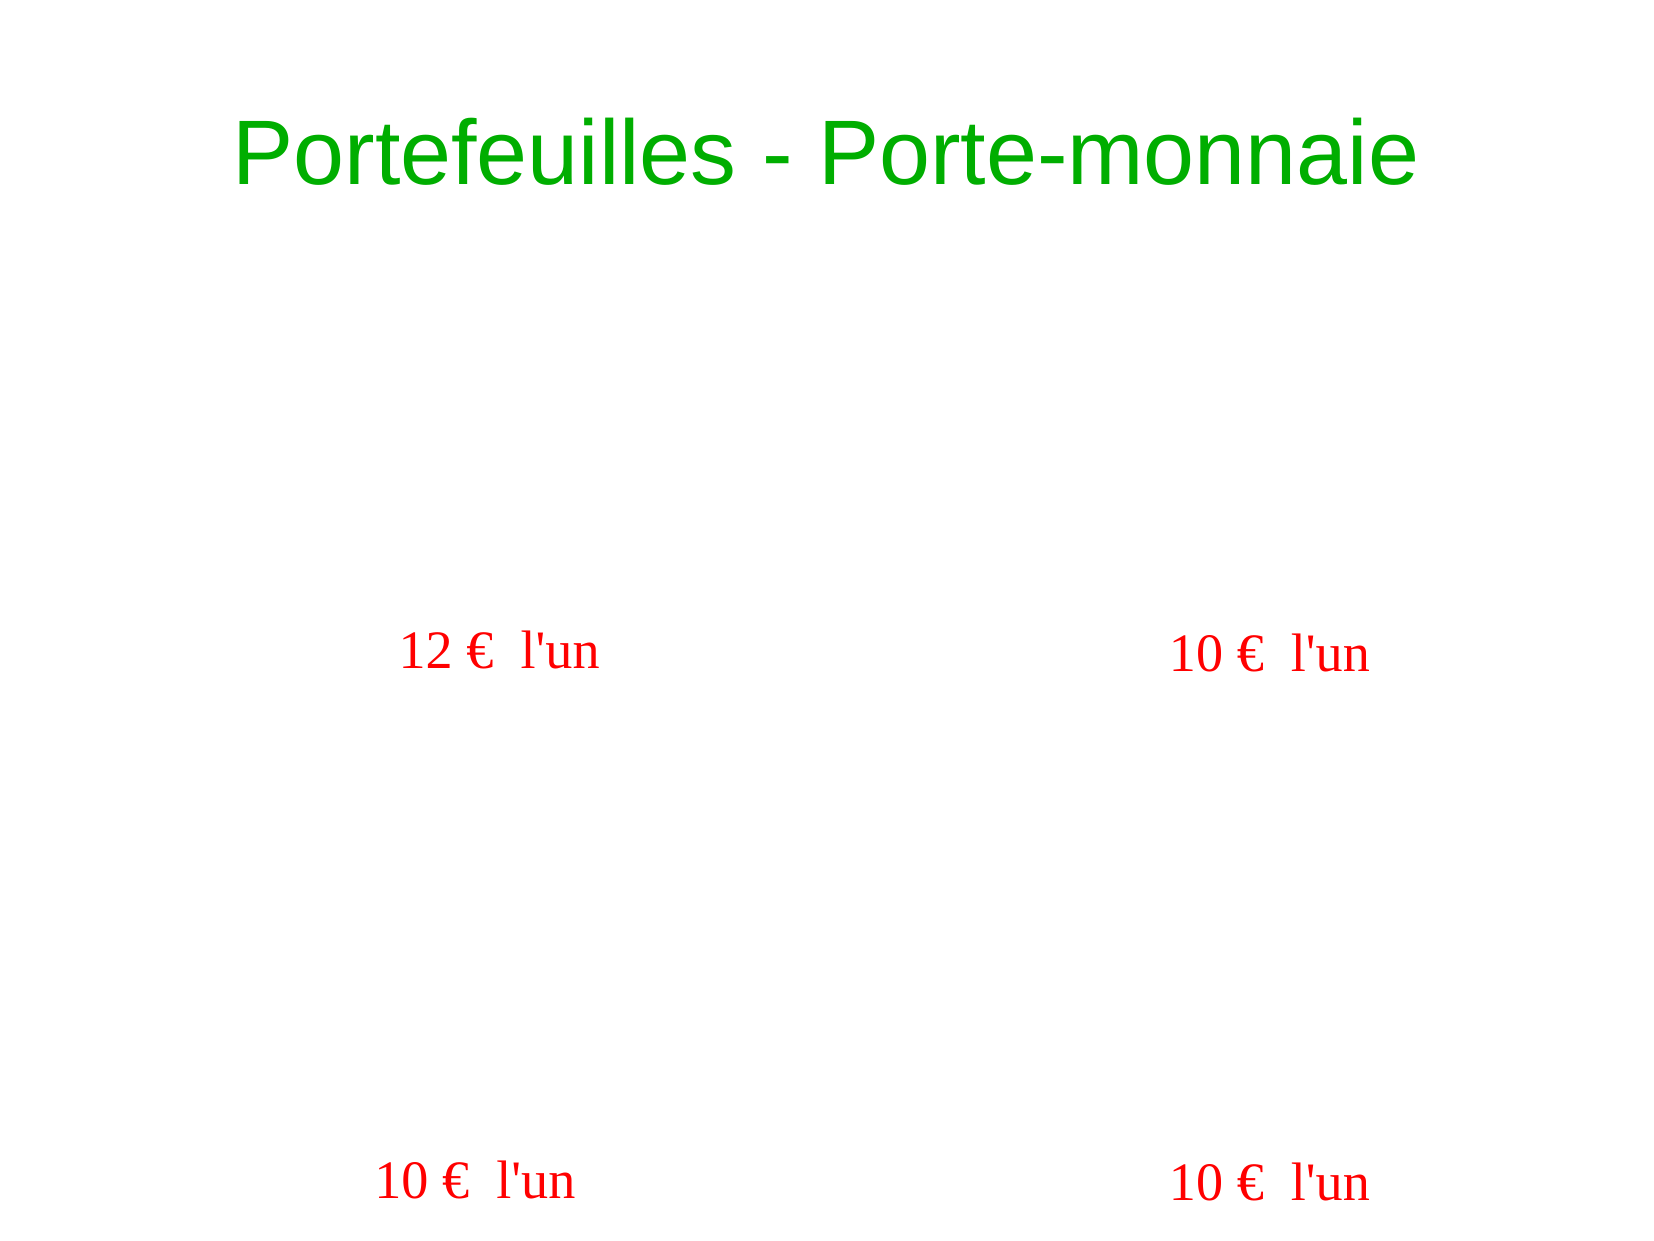

# Portefeuilles - Porte-monnaie
12 € l'un
10 € l'un
10 € l'un
10 € l'un